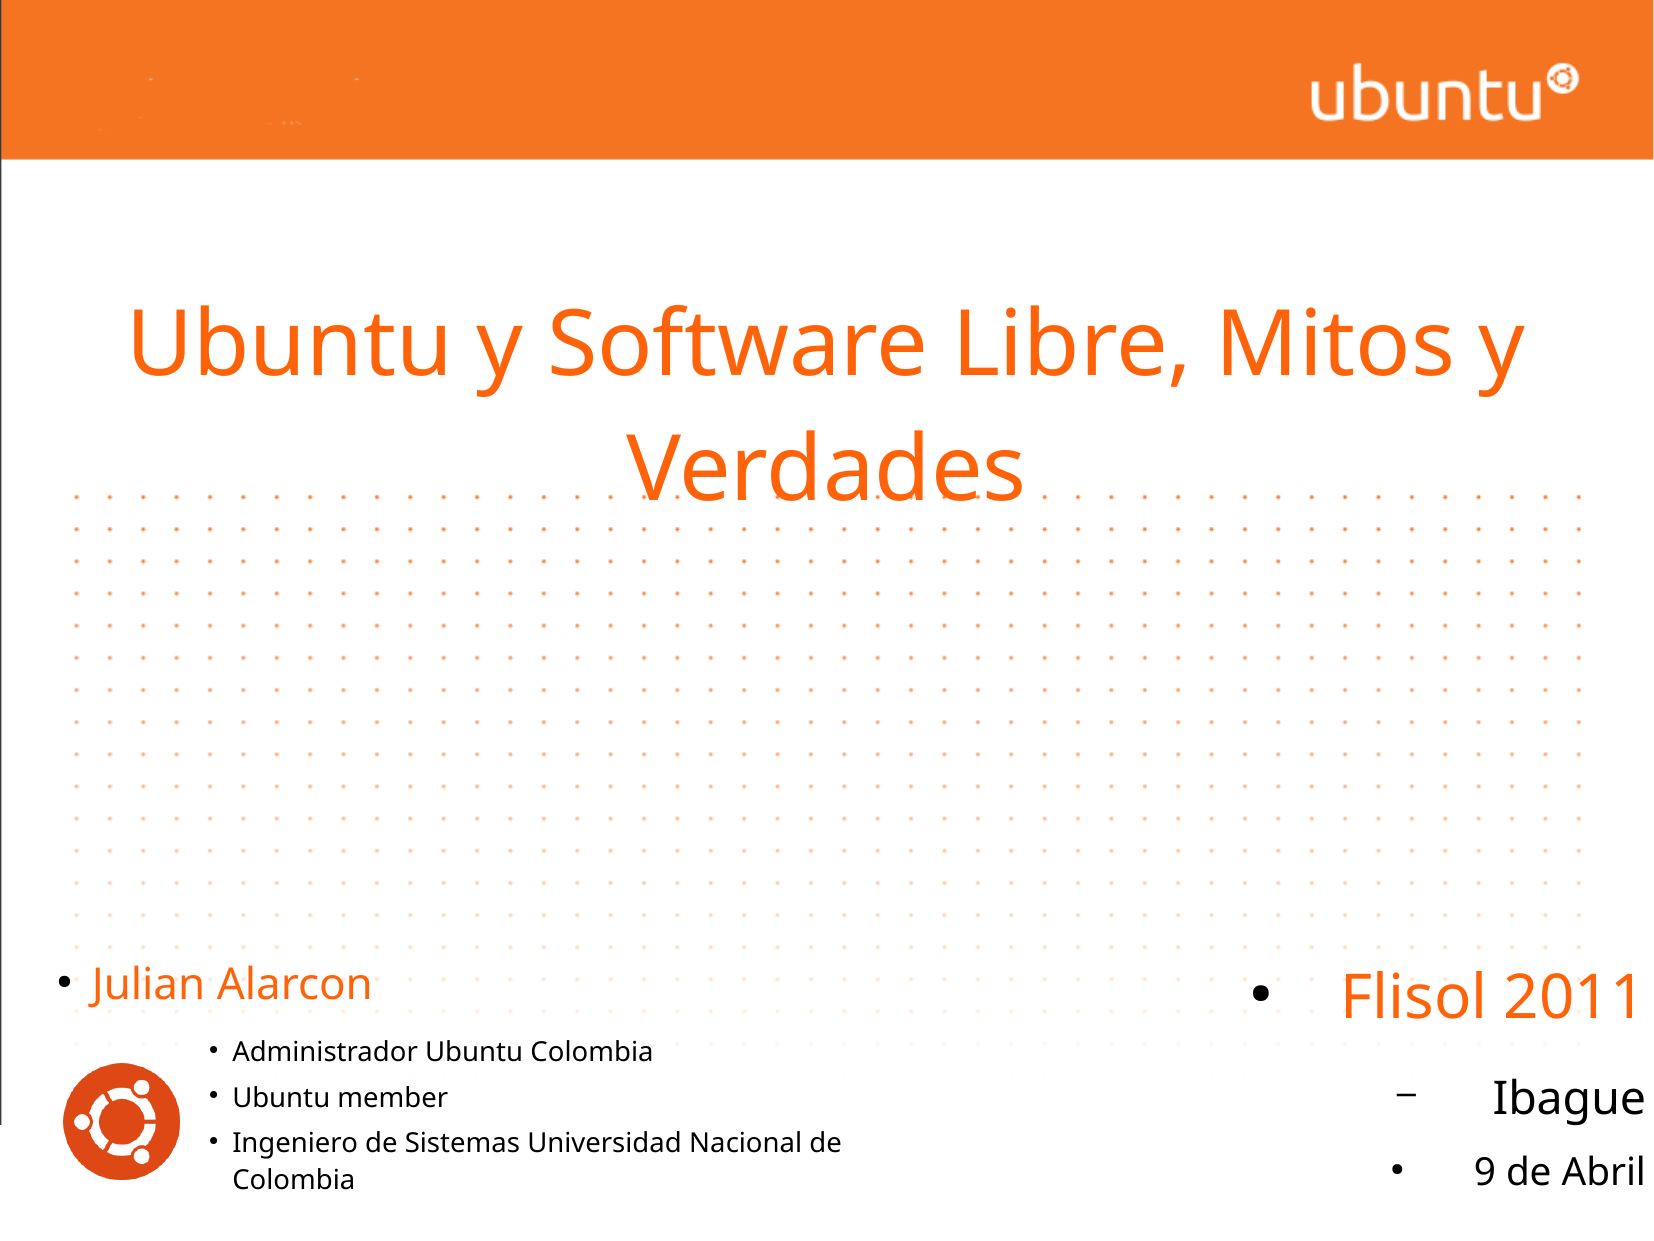

# Ubuntu y Software Libre, Mitos y Verdades
Julian Alarcon
Administrador Ubuntu Colombia
Ubuntu member
Ingeniero de Sistemas Universidad Nacional de Colombia
Flisol 2011
Ibague
9 de Abril